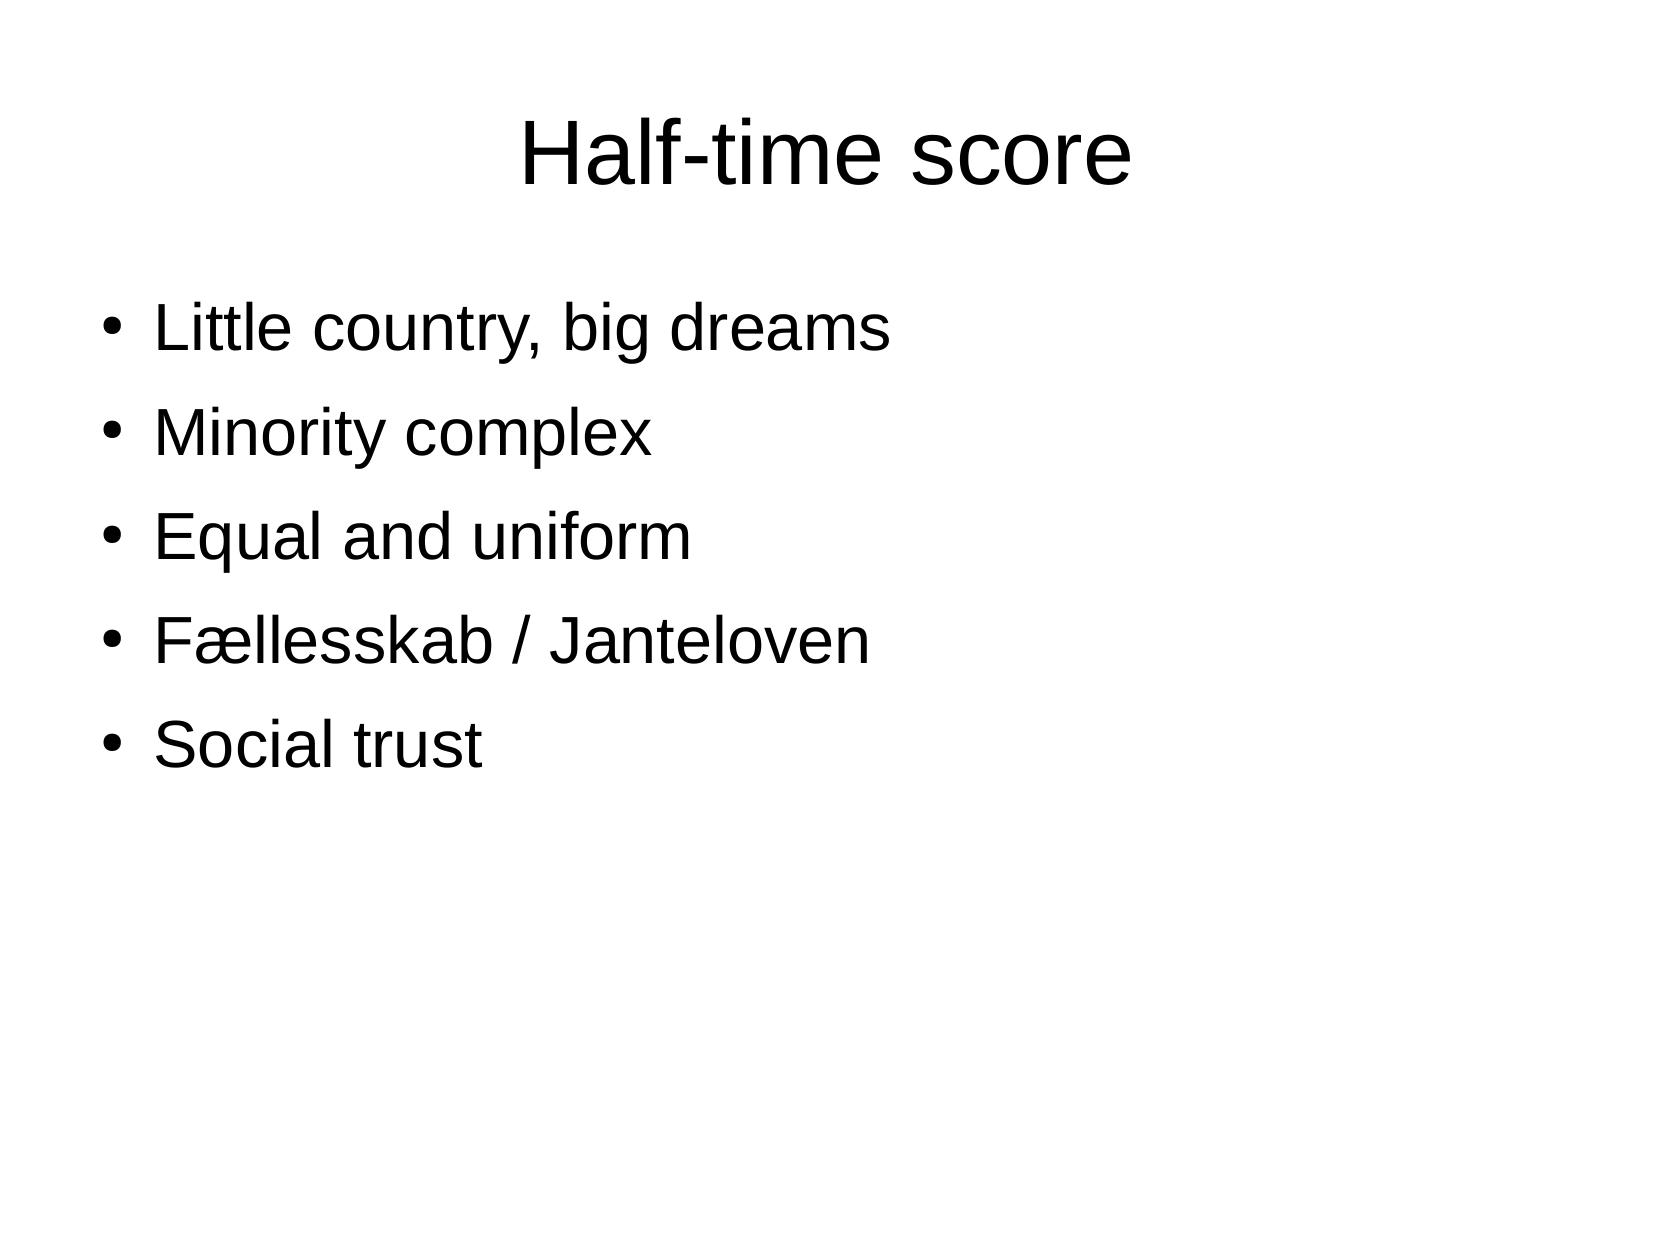

# Half-time score
Little country, big dreams
Minority complex
Equal and uniform
Fællesskab / Janteloven
Social trust